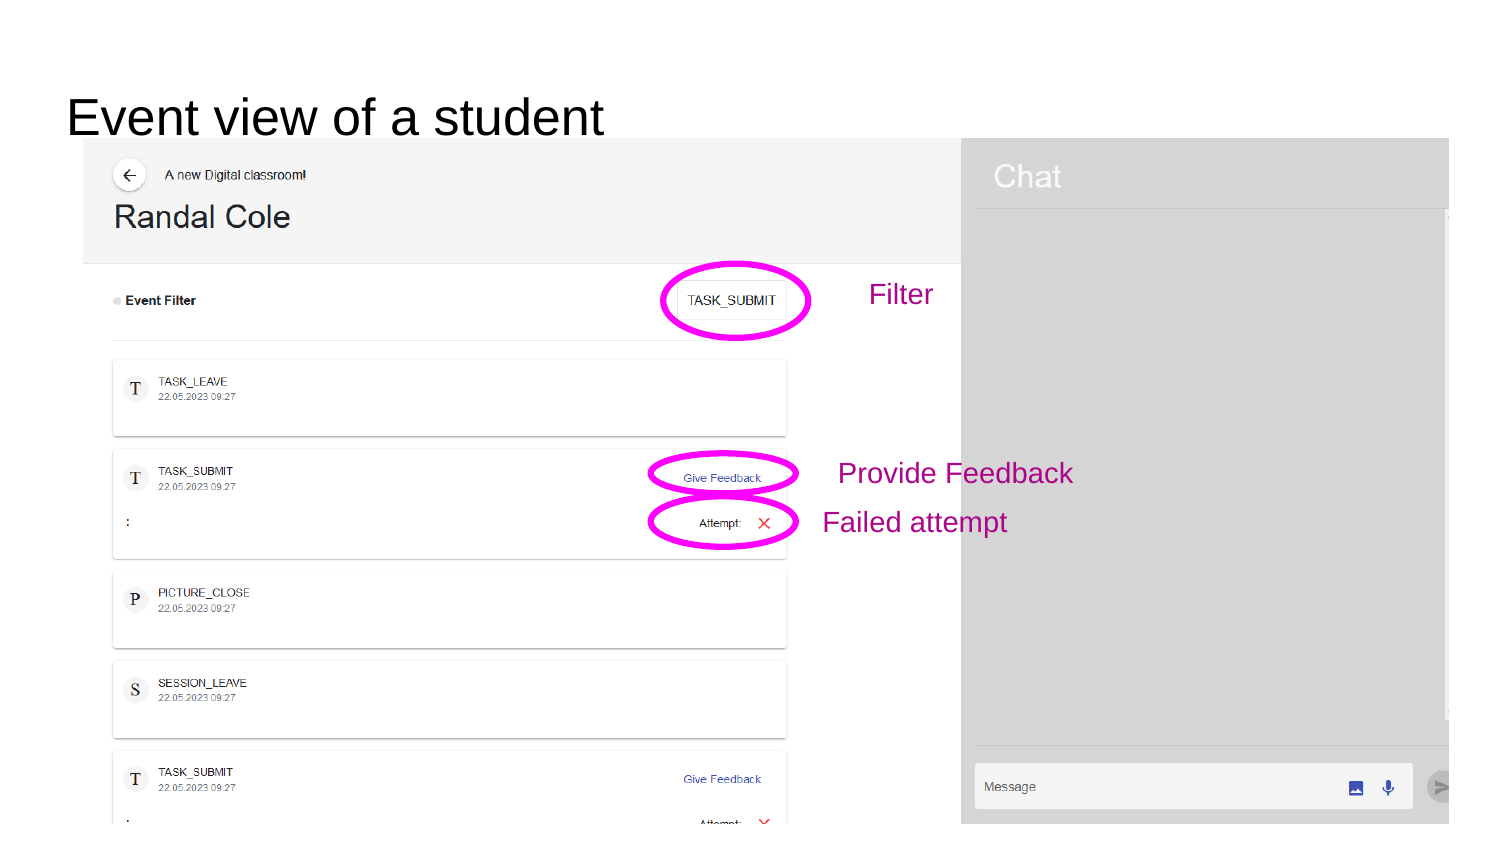

# Event view of a student
Filter
Provide Feedback
Failed attempt